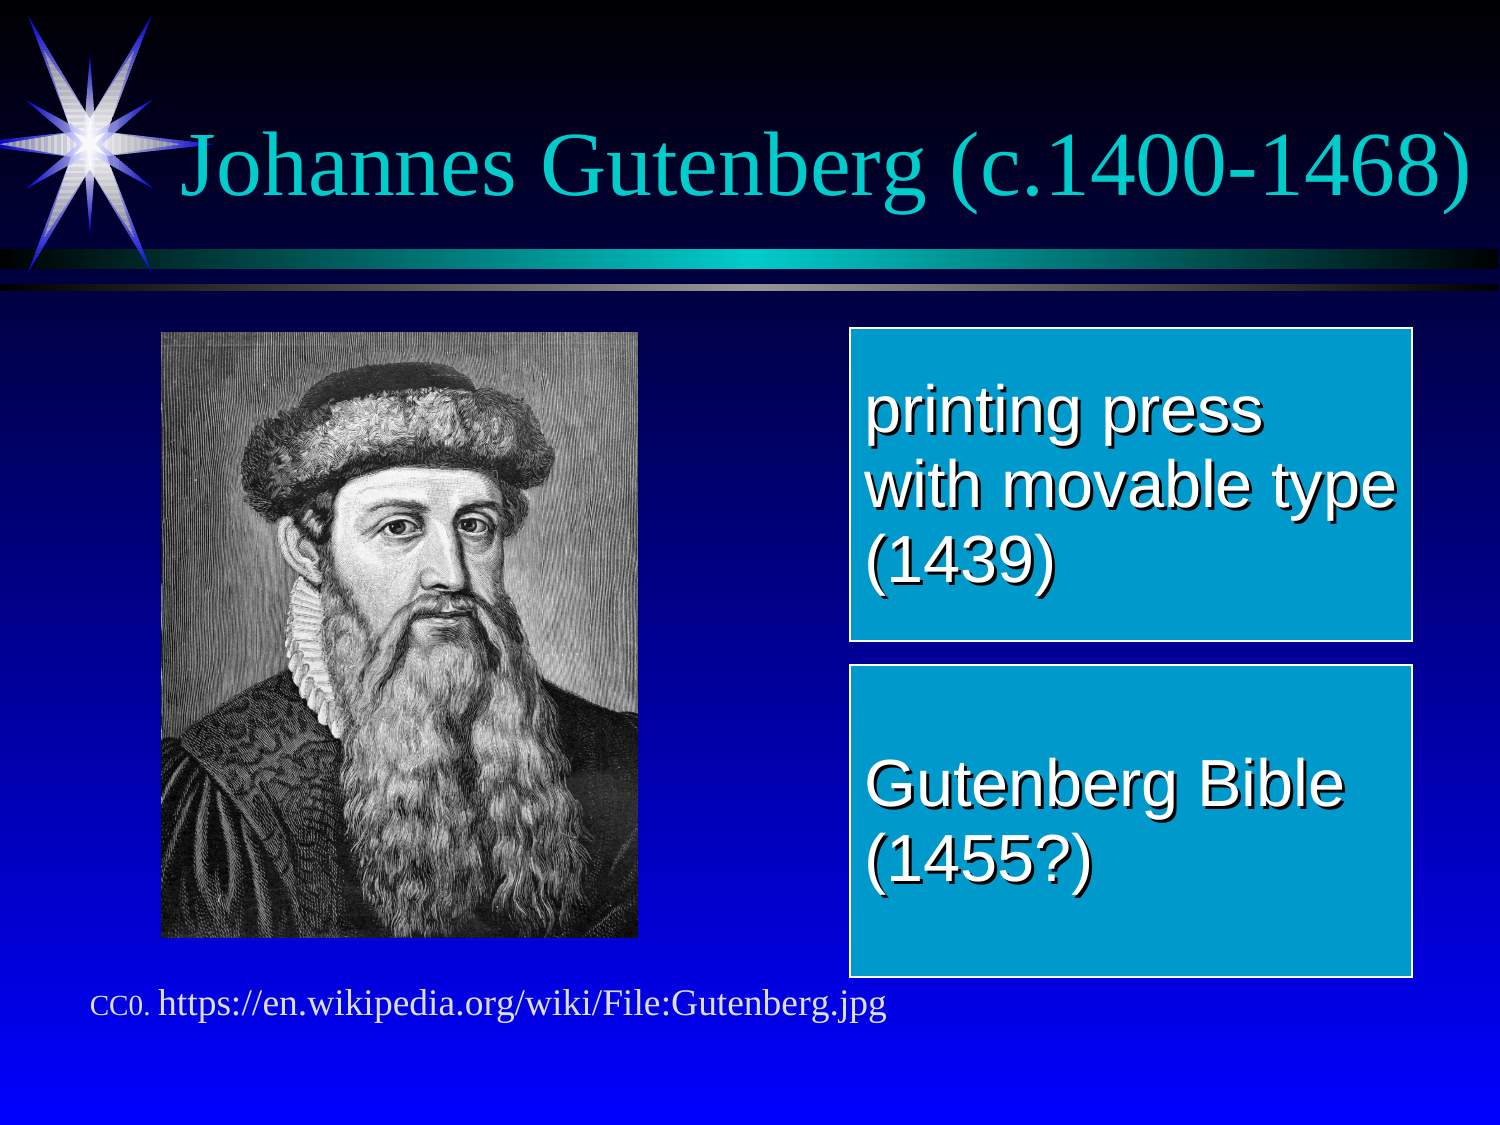

# Johannes Gutenberg (c.1400-1468)
printing press
with movable type
(1439)
Gutenberg Bible
(1455?)
CC0. https://en.wikipedia.org/wiki/File:Gutenberg.jpg